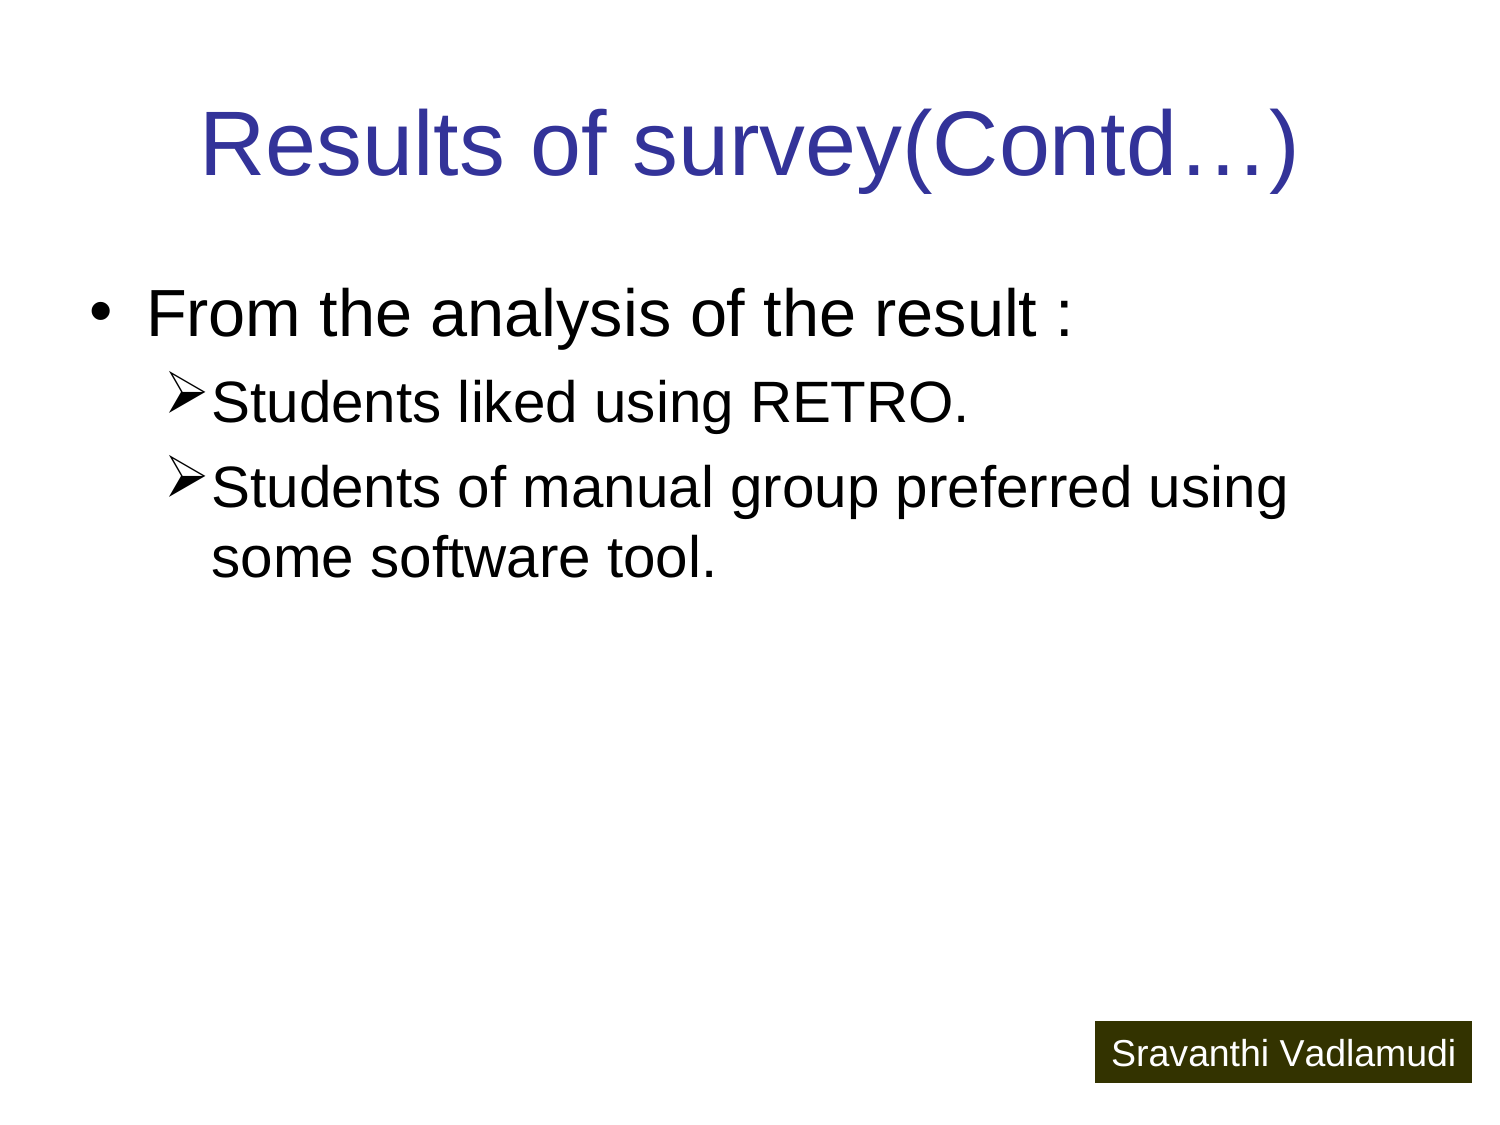

# Results of survey(Contd…)
From the analysis of the result :
Students liked using RETRO.
Students of manual group preferred using some software tool.
Sravanthi Vadlamudi